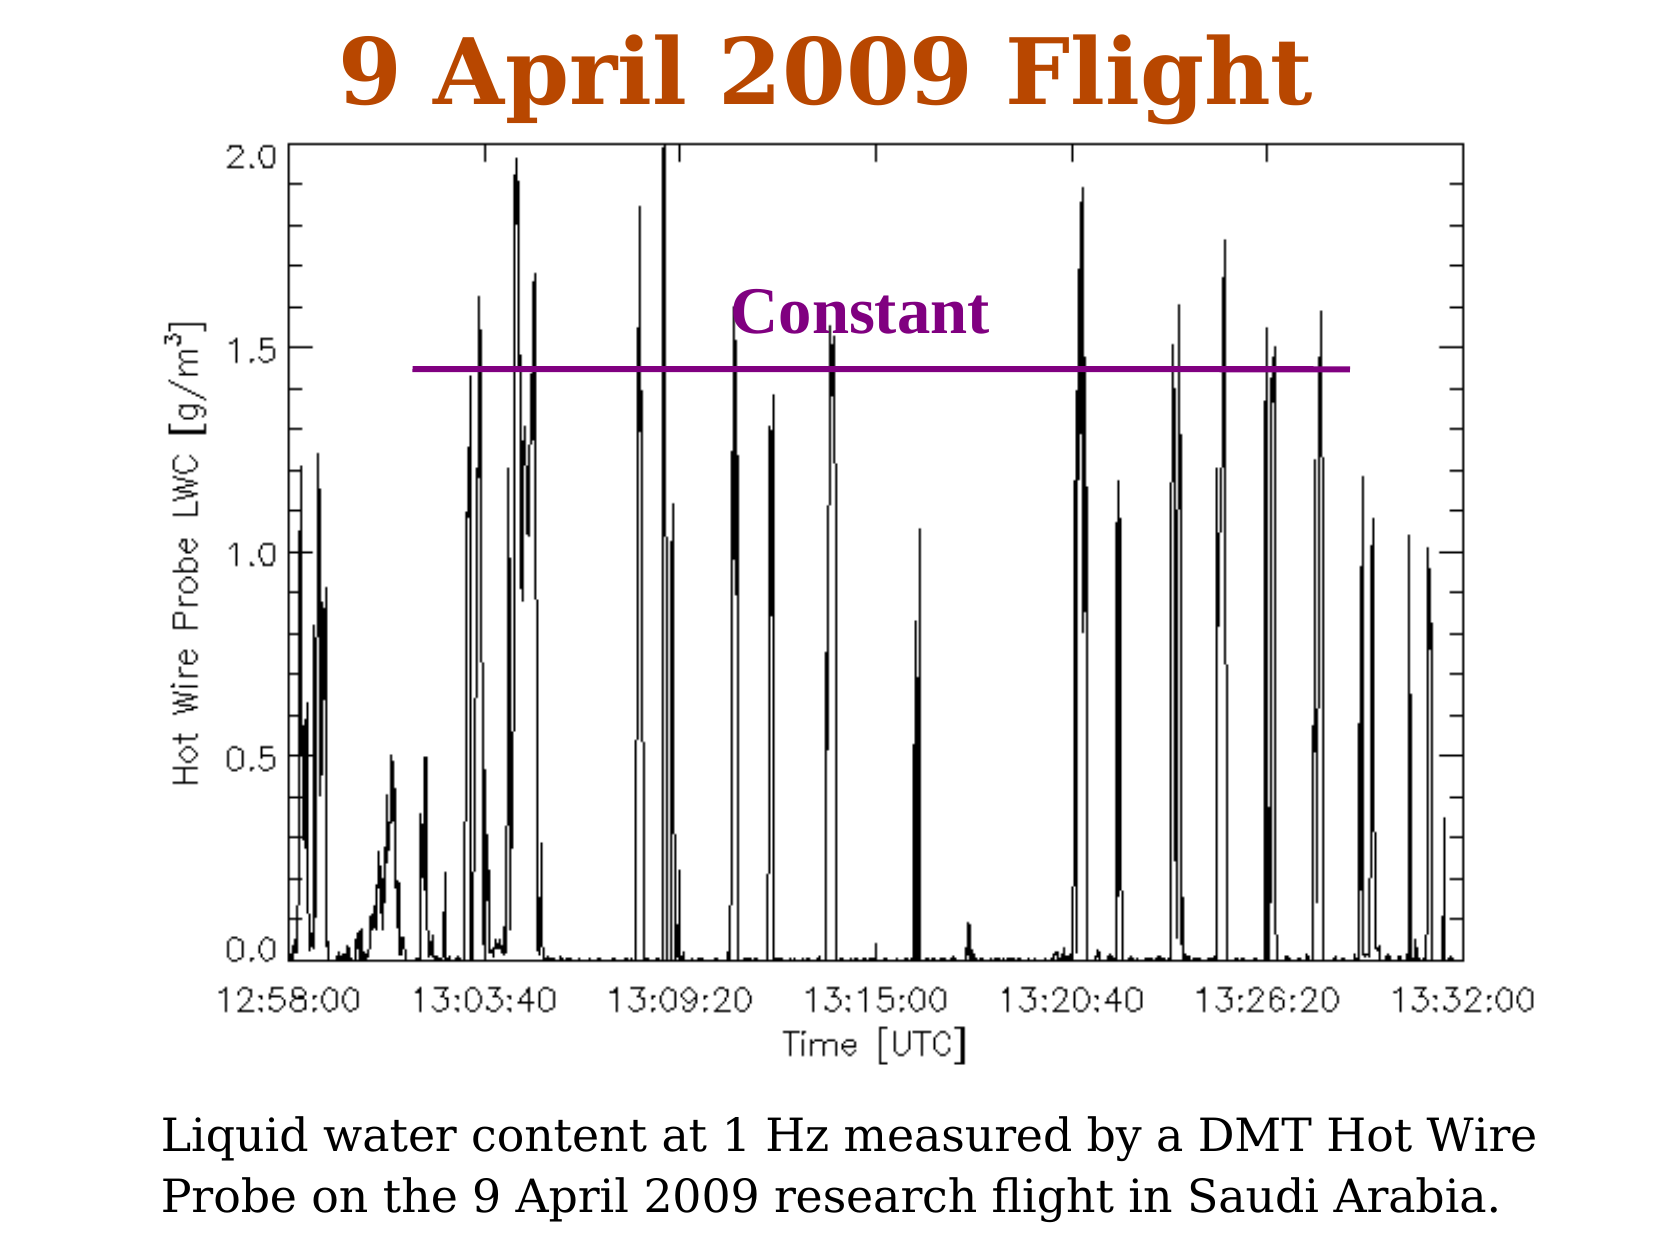

9 April 2009 Flight
Constant
Liquid water content at 1 Hz measured by a DMT Hot Wire Probe on the 9 April 2009 research flight in Saudi Arabia.